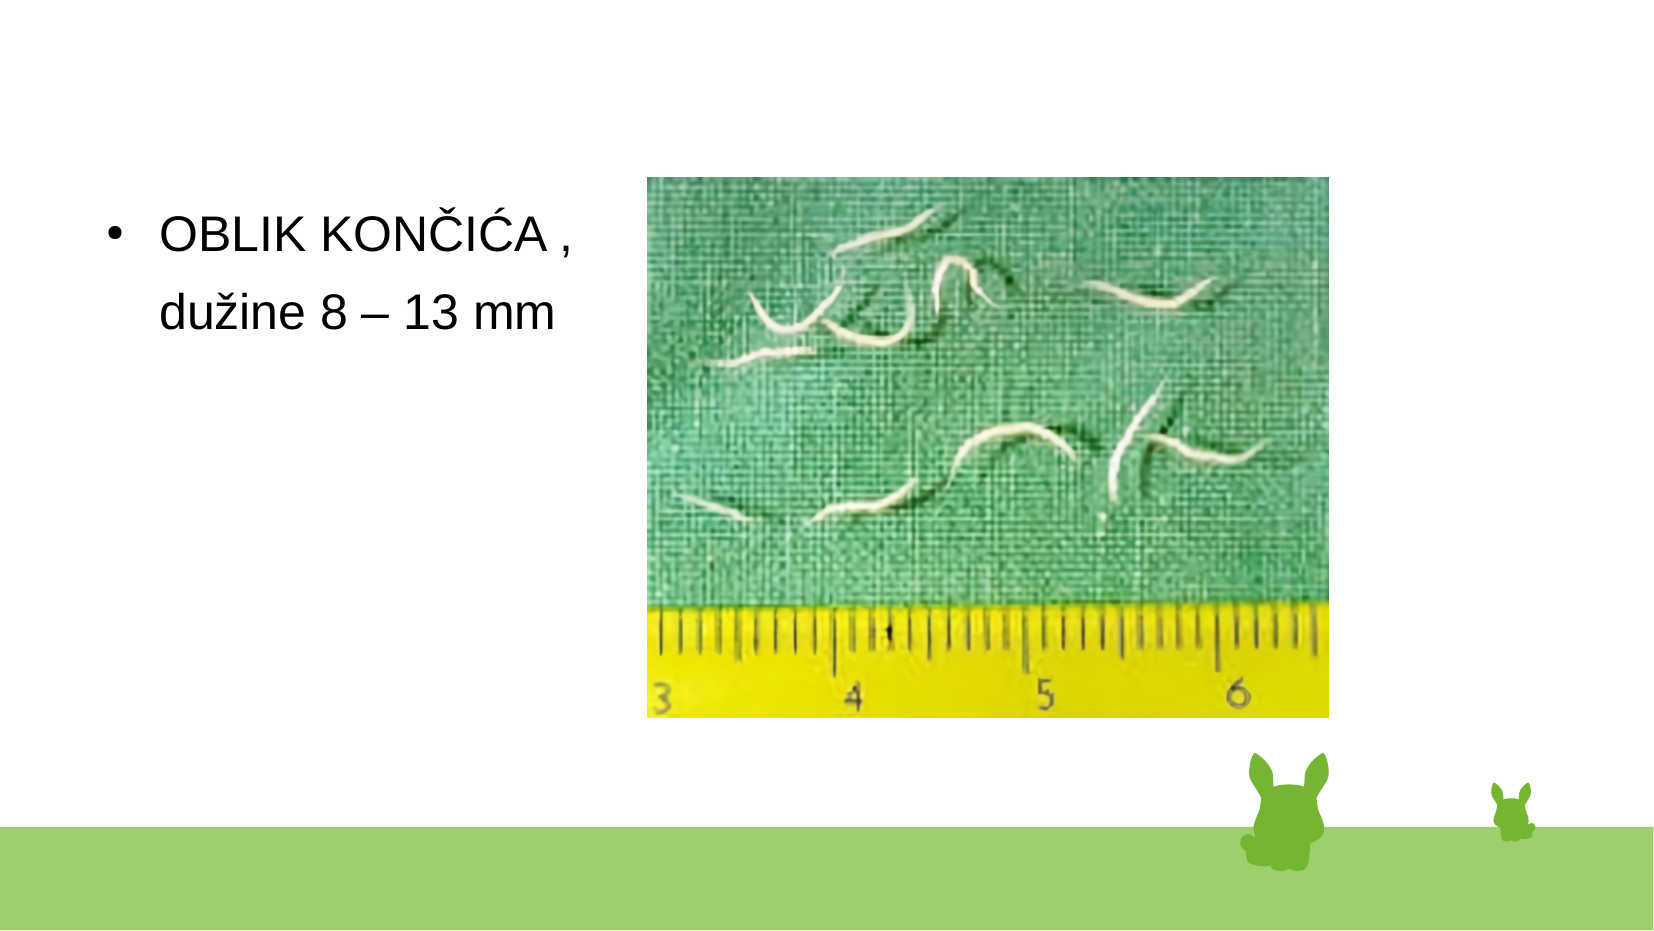

#
OBLIK KONČIĆA ,
dužine 8 – 13 mm